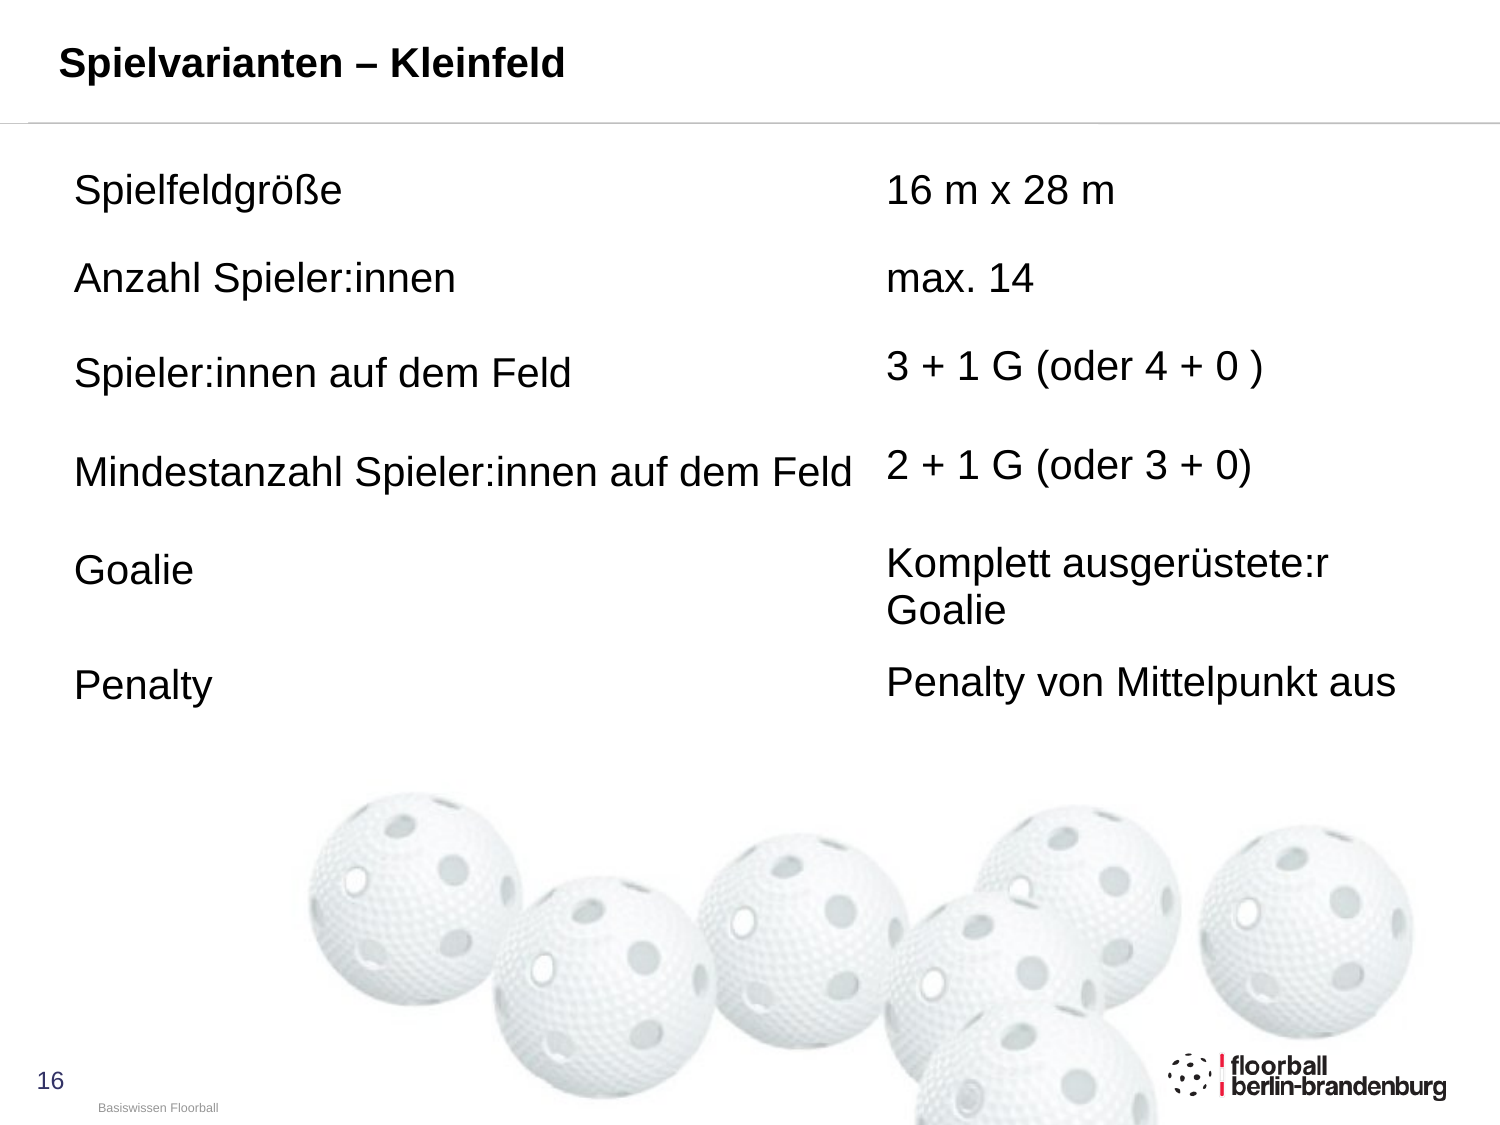

Spielvarianten – Kleinfeld
| Spielfeldgröße | 16 m x 28 m |
| --- | --- |
| Anzahl Spieler:innen | max. 14 |
| Spieler:innen auf dem Feld | 3 + 1 G (oder 4 + 0 ) |
| Mindestanzahl Spieler:innen auf dem Feld | 2 + 1 G (oder 3 + 0) |
| Goalie | Komplett ausgerüstete:r Goalie |
| Penalty | Penalty von Mittelpunkt aus |